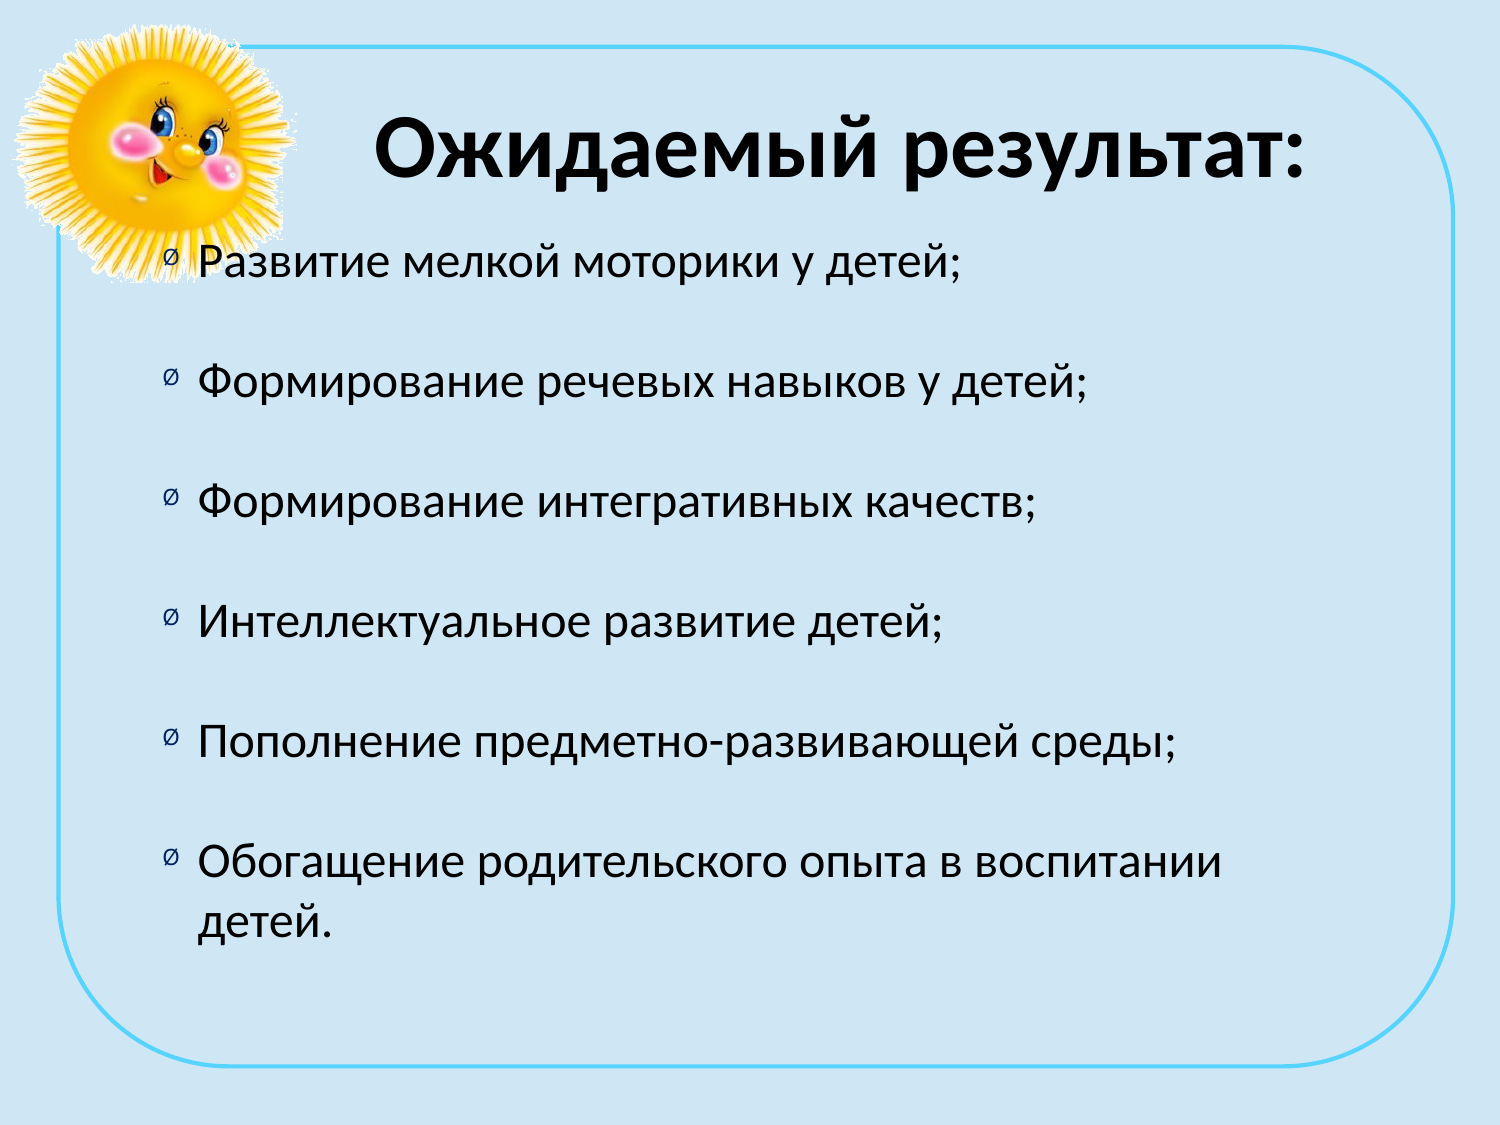

Ожидаемый результат:
Развитие мелкой моторики у детей;
Формирование речевых навыков у детей;
Формирование интегративных качеств;
Интеллектуальное развитие детей;
Пополнение предметно-развивающей среды;
Обогащение родительского опыта в воспитании детей.